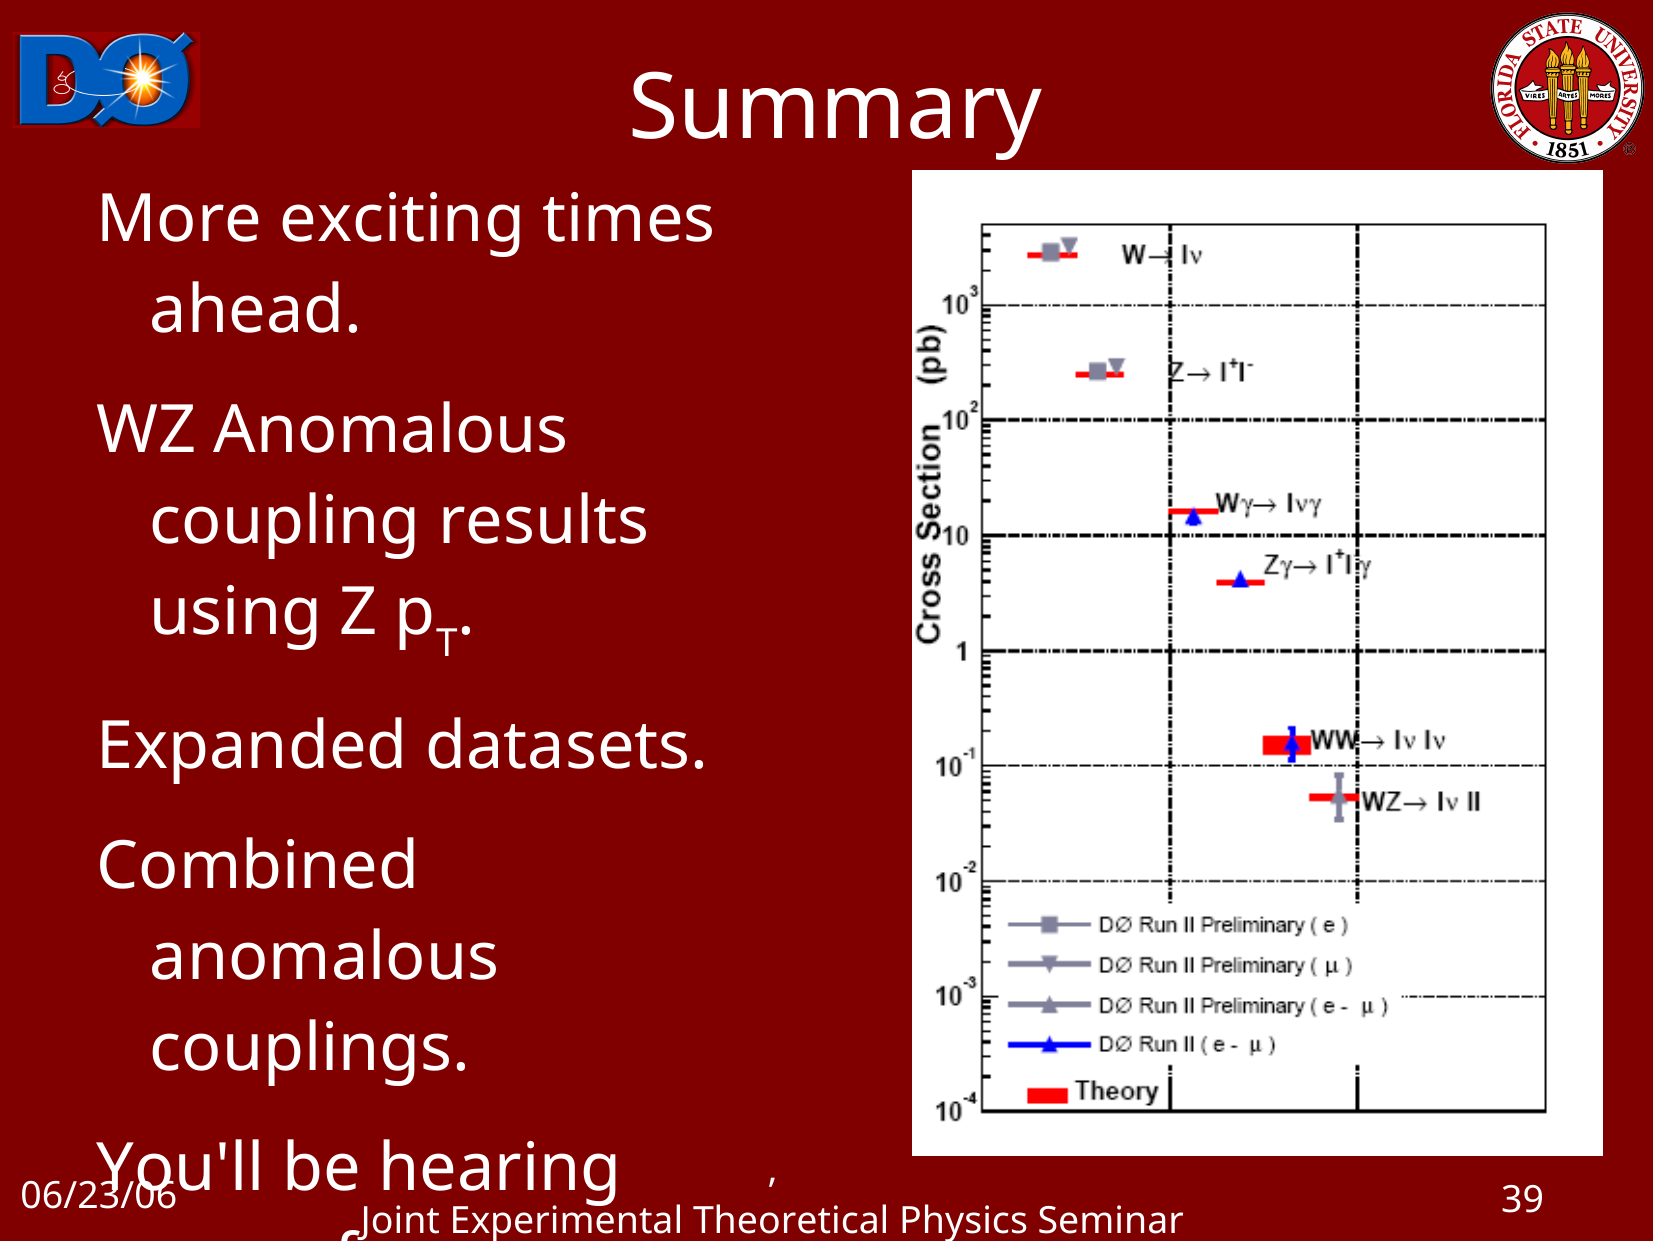

# Summary
More exciting times ahead.
WZ Anomalous coupling results using Z pT.
Expanded datasets.
Combined anomalous couplings.
You'll be hearing more from us soon!